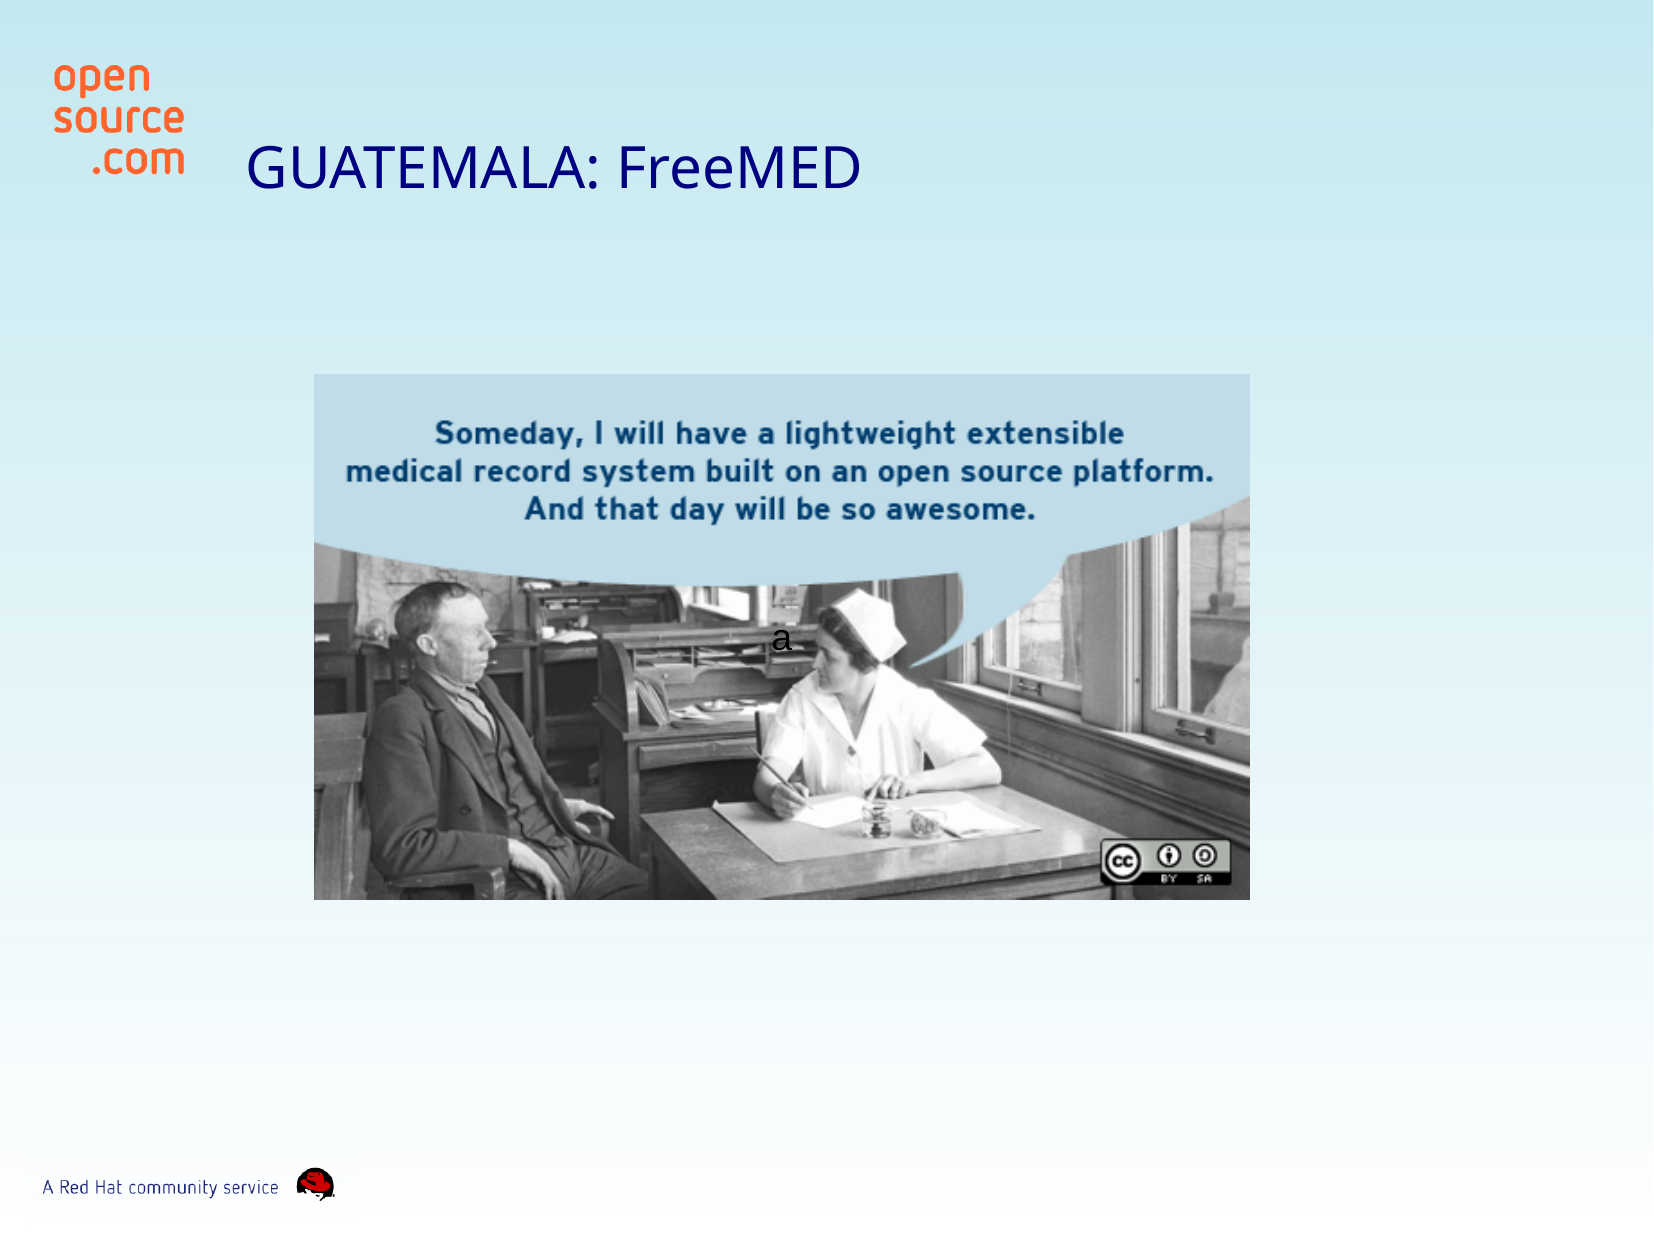

# Introduce Red Hat
GUATEMALA: FreeMED
a